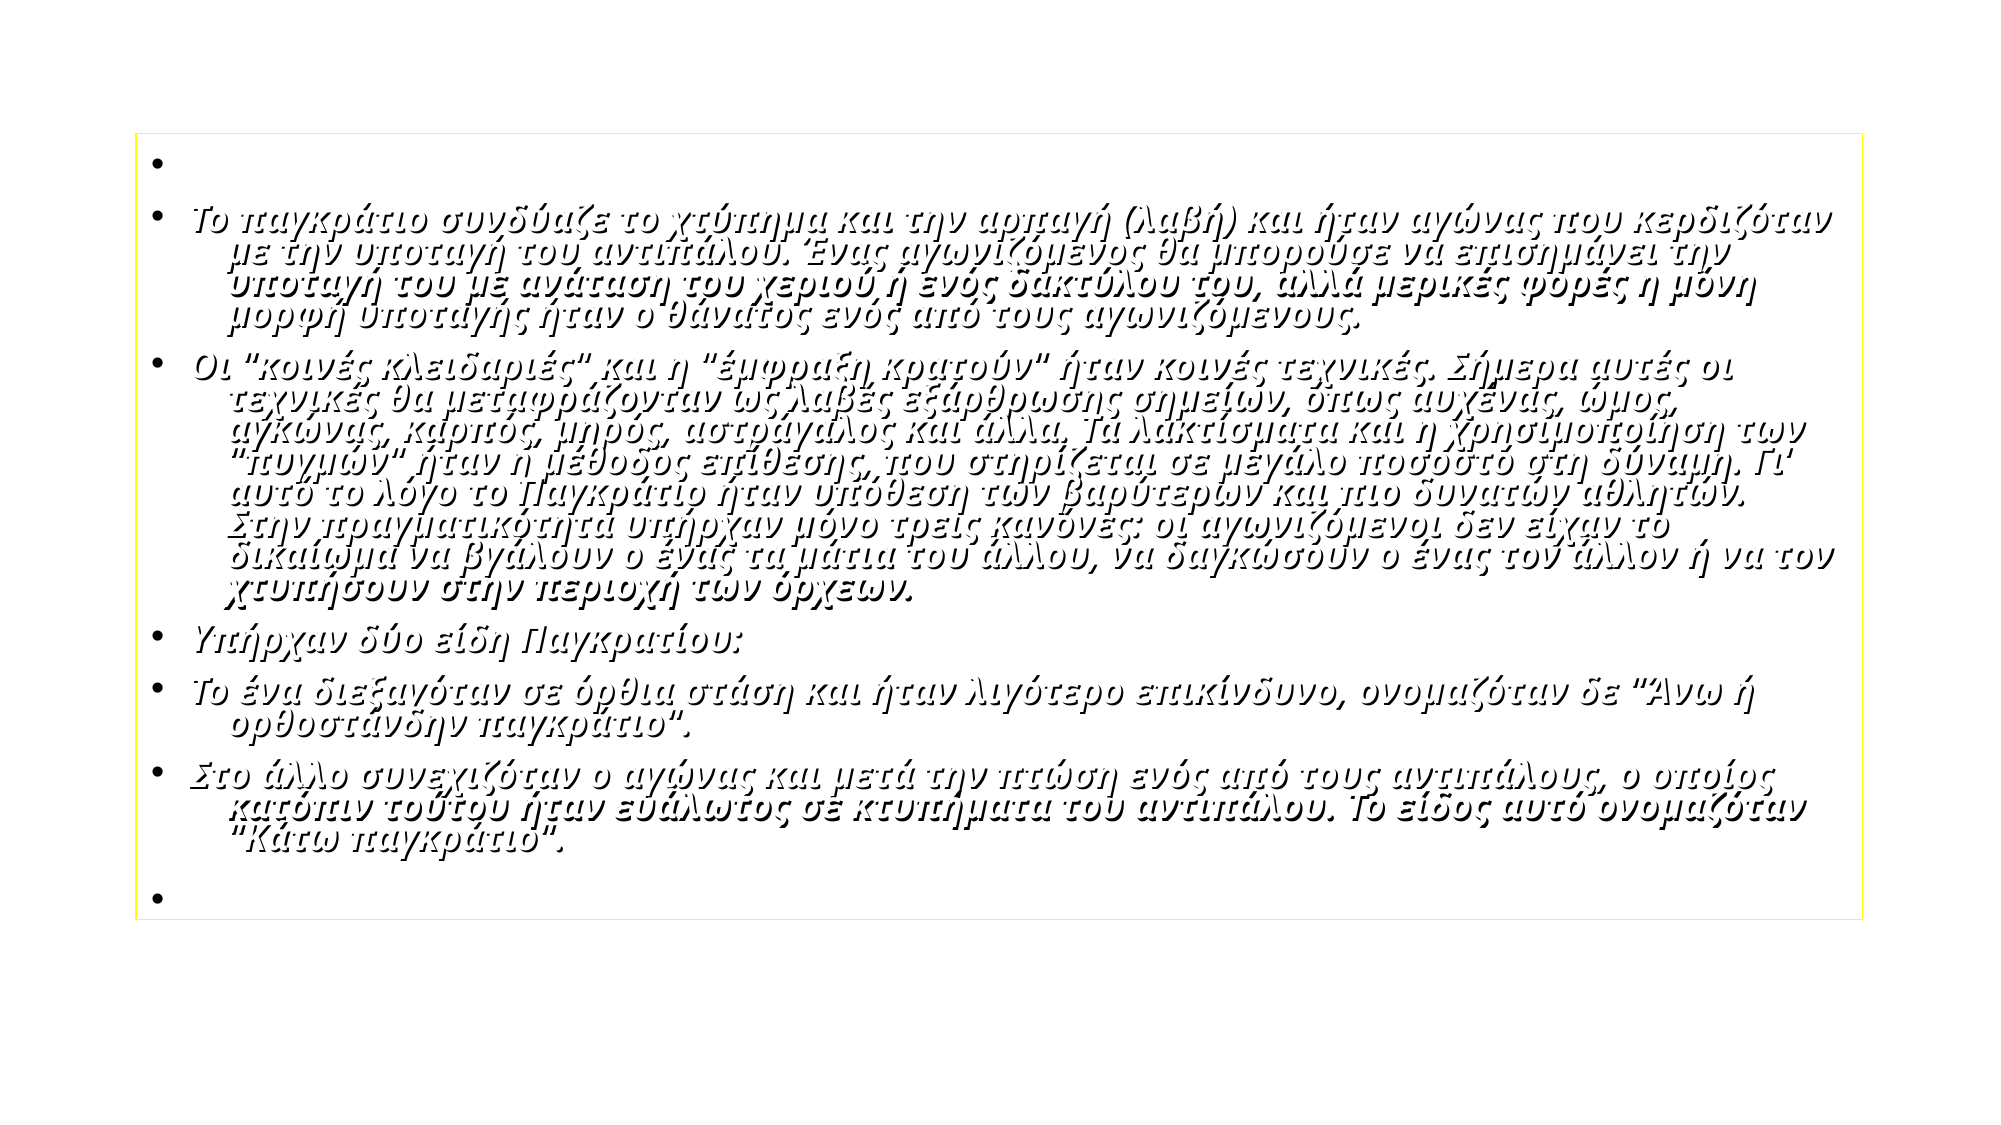

# Το παγκράτιο συνδύαζε το χτύπημα και την αρπαγή (λαβή) και ήταν αγώνας που κερδιζόταν με την υποταγή του αντιπάλου. Ένας αγωνιζόμενος θα μπορούσε να επισημάνει την υποταγή του με ανάταση του χεριού ή ενός δακτύλου του, αλλά μερικές φορές η μόνη μορφή υποταγής ήταν ο θάνατος ενός από τους αγωνιζόμενους.
Οι "κοινές κλειδαριές" και η "έμφραξη κρατούν" ήταν κοινές τεχνικές. Σήμερα αυτές οι τεχνικές θα μεταφράζονταν ως λαβές εξάρθρωσης σημείων, όπως αυχένας, ώμος, αγκώνας, καρπός, μηρός, αστράγαλος και άλλα. Τα λακτίσματα και η χρησιμοποίηση των "πυγμών" ήταν η μέθοδος επίθεσης, που στηρίζεται σε μεγάλο ποσοστό στη δύναμη. Γι' αυτό το λόγο το Παγκράτιο ήταν υπόθεση των βαρύτερων και πιο δυνατών αθλητών.
Στην πραγματικότητα υπήρχαν μόνο τρεις κανόνες: οι αγωνιζόμενοι δεν είχαν το δικαίωμα να βγάλουν ο ένας τα μάτια του άλλου, να δαγκώσουν ο ένας τον άλλον ή να τον χτυπήσουν στην περιοχή των όρχεων.
Υπήρχαν δύο είδη Παγκρατίου:
Το ένα διεξαγόταν σε όρθια στάση και ήταν λιγότερο επικίνδυνο, ονομαζόταν δε "Άνω ή ορθοστάνδην παγκράτιο".
Στο άλλο συνεχιζόταν ο αγώνας και μετά την πτώση ενός από τους αντιπάλους, ο οποίος κατόπιν τούτου ήταν ευάλωτος σε κτυπήματα του αντιπάλου. Το είδος αυτό ονομαζόταν "Κάτω παγκράτιο".